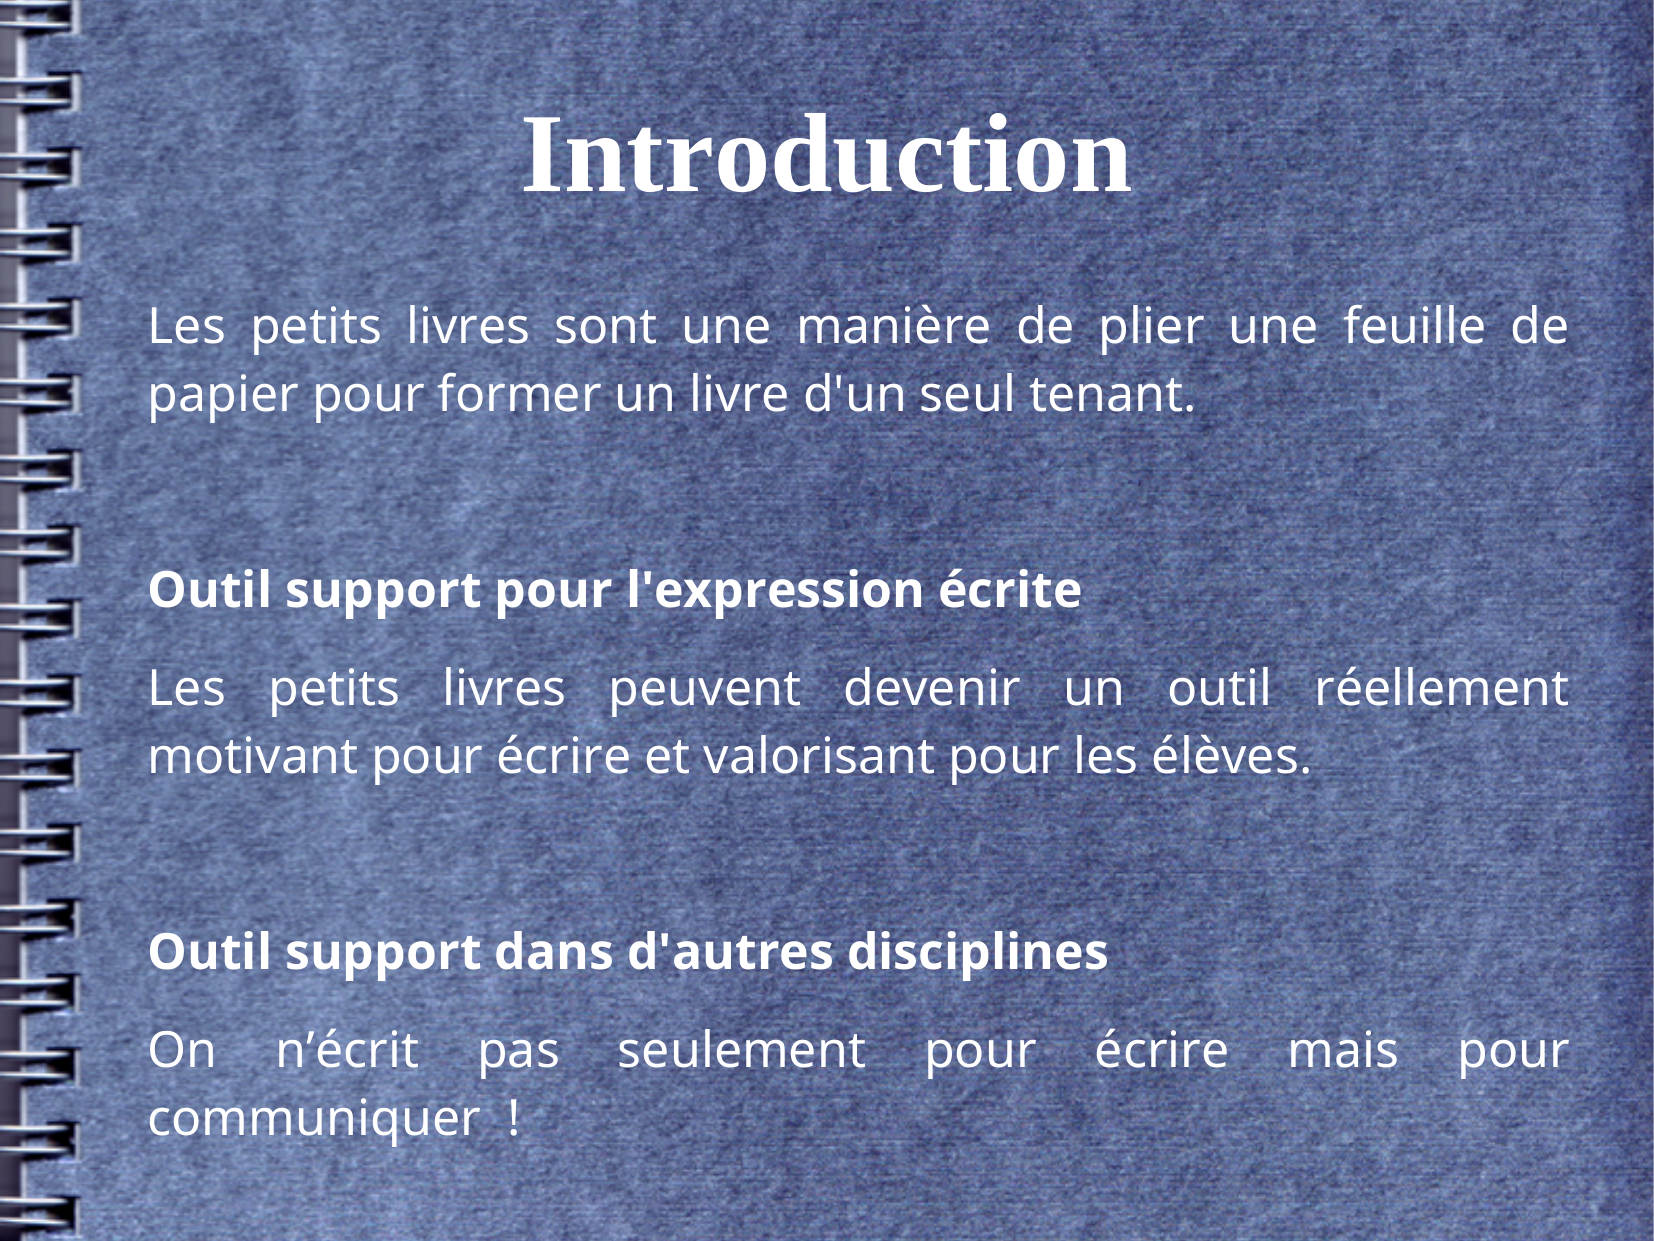

# Introduction
Les petits livres sont une manière de plier une feuille de papier pour former un livre d'un seul tenant.
Outil support pour l'expression écrite
Les petits livres peuvent devenir un outil réellement motivant pour écrire et valorisant pour les élèves.
Outil support dans d'autres disciplines
On n’écrit pas seulement pour écrire mais pour communiquer  !